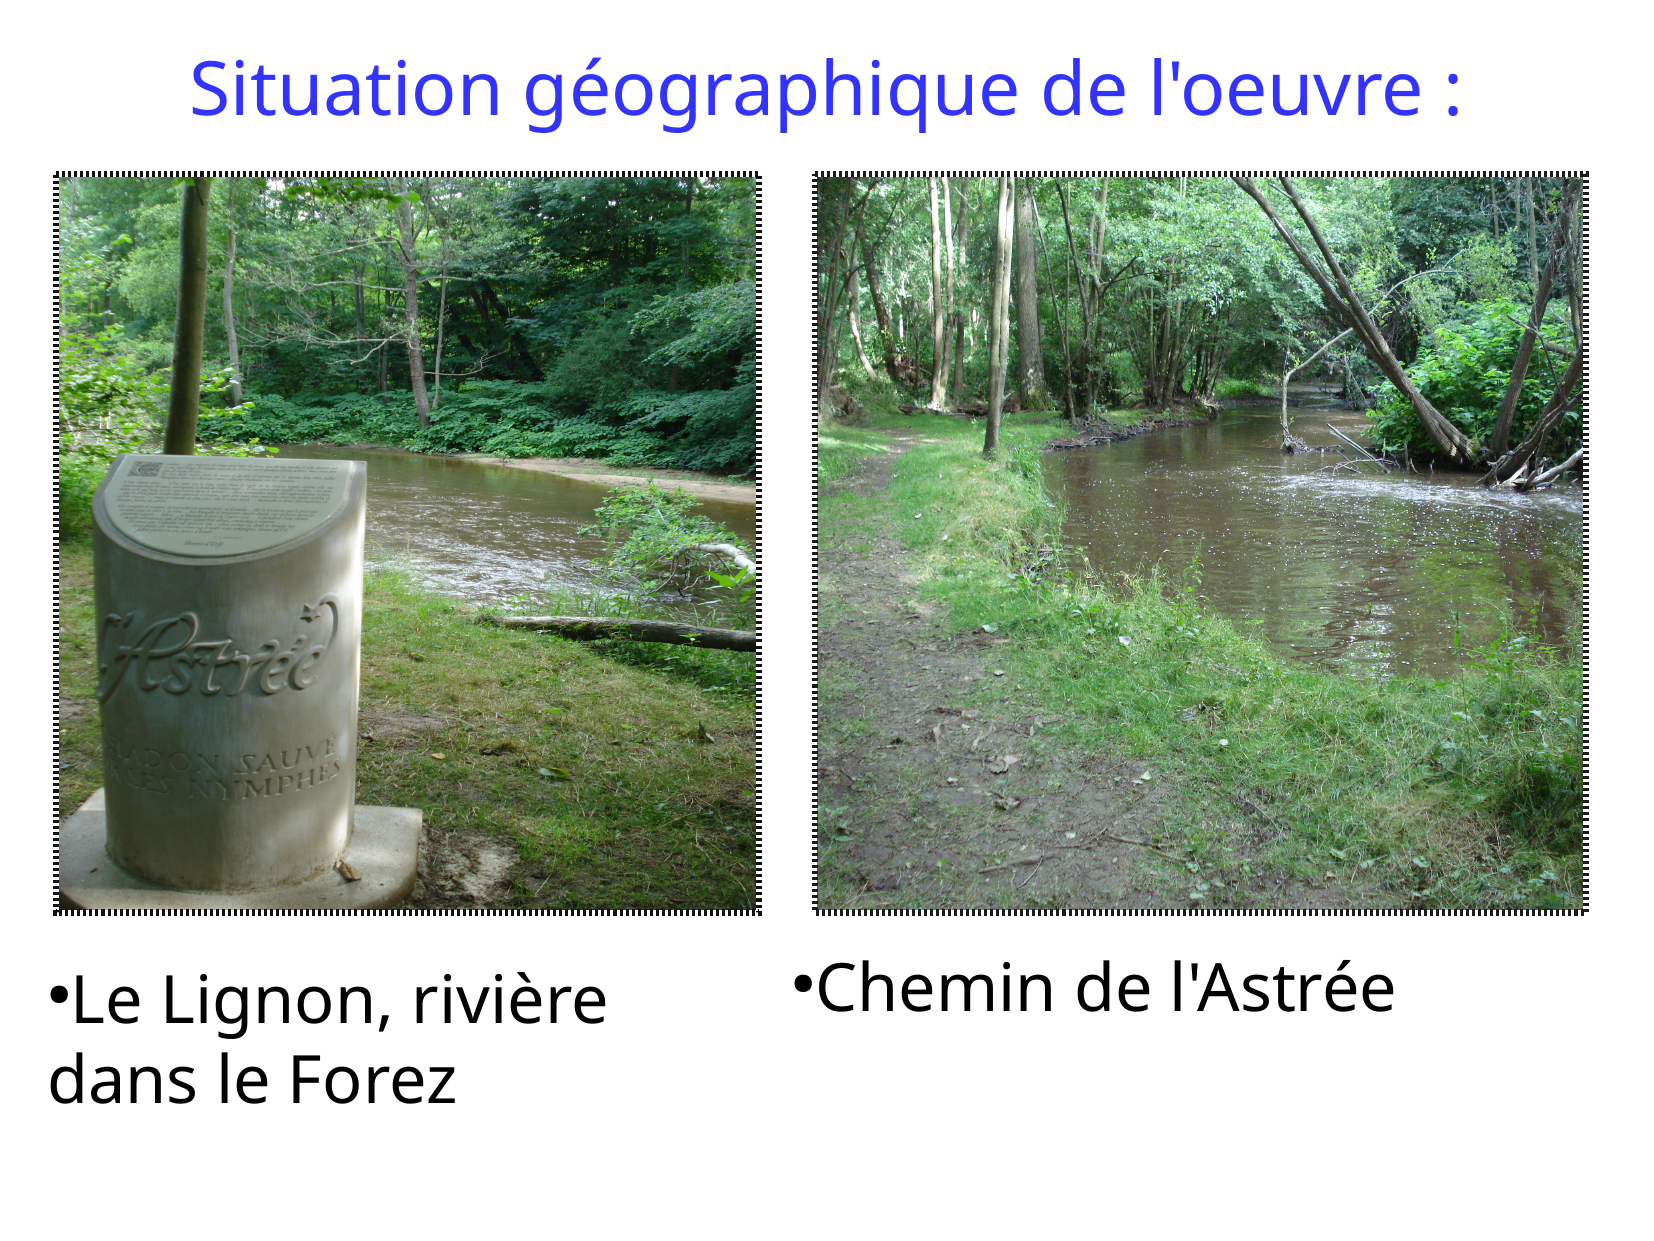

# Situation géographique de l'oeuvre :
Chemin de l'Astrée
Le Lignon, rivière dans le Forez